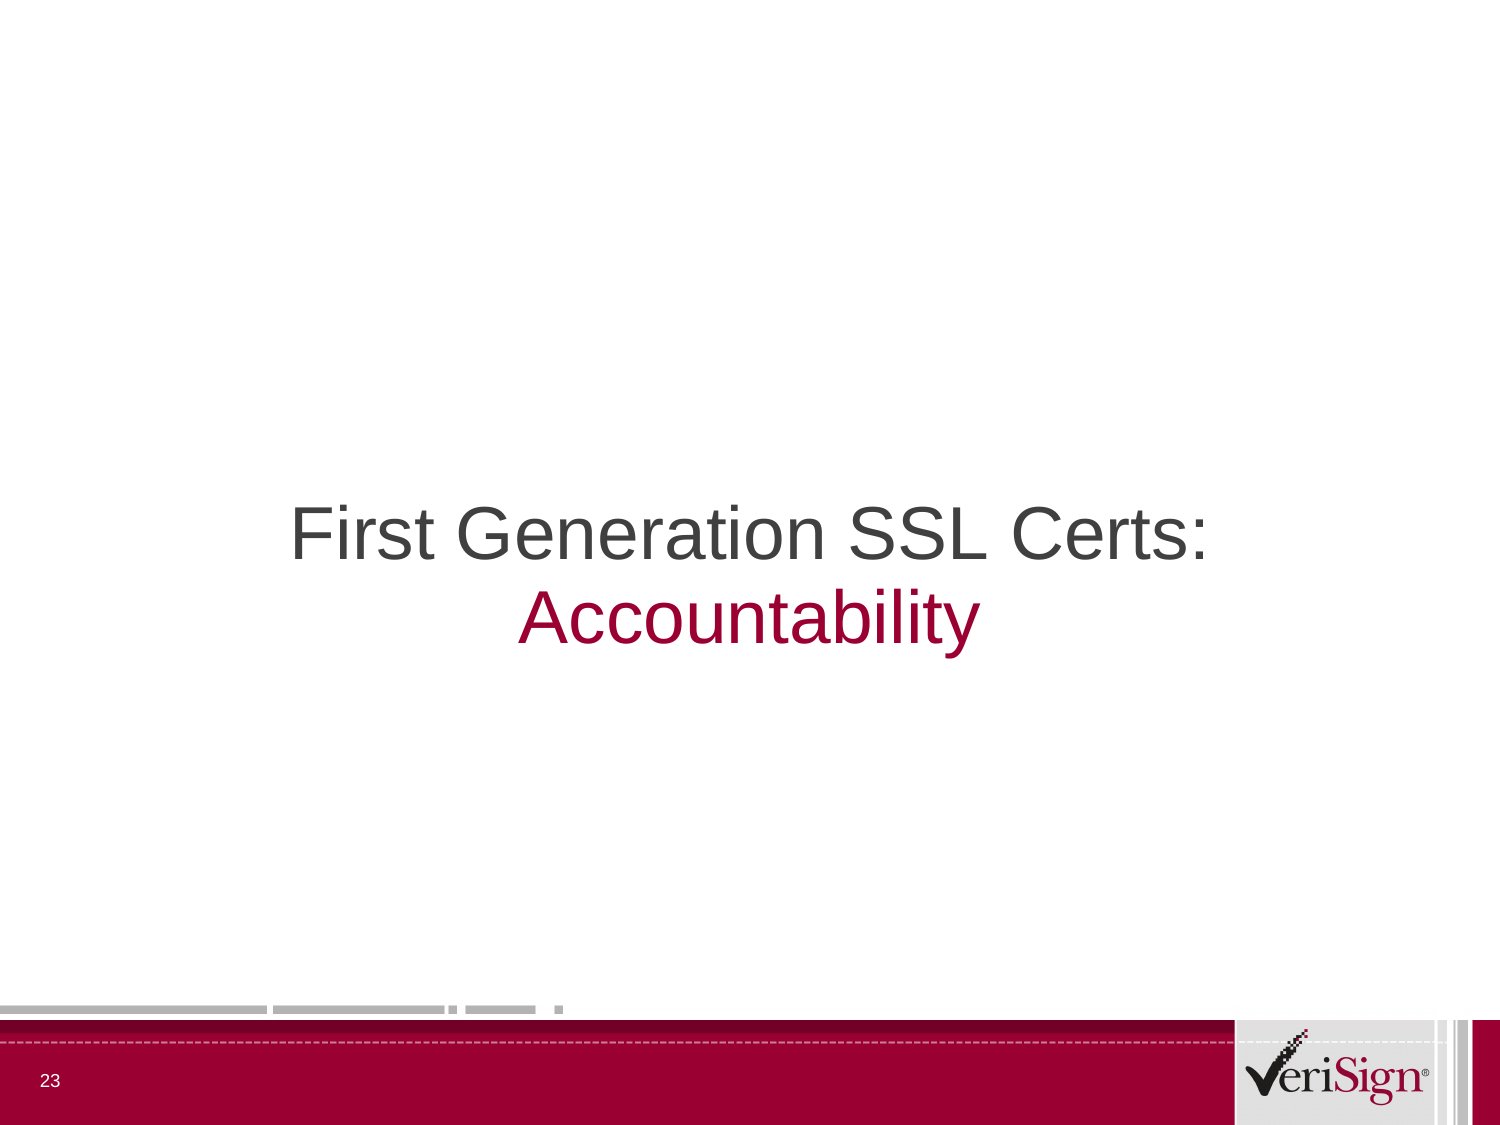

# First Generation SSL Certs: Accountability
23